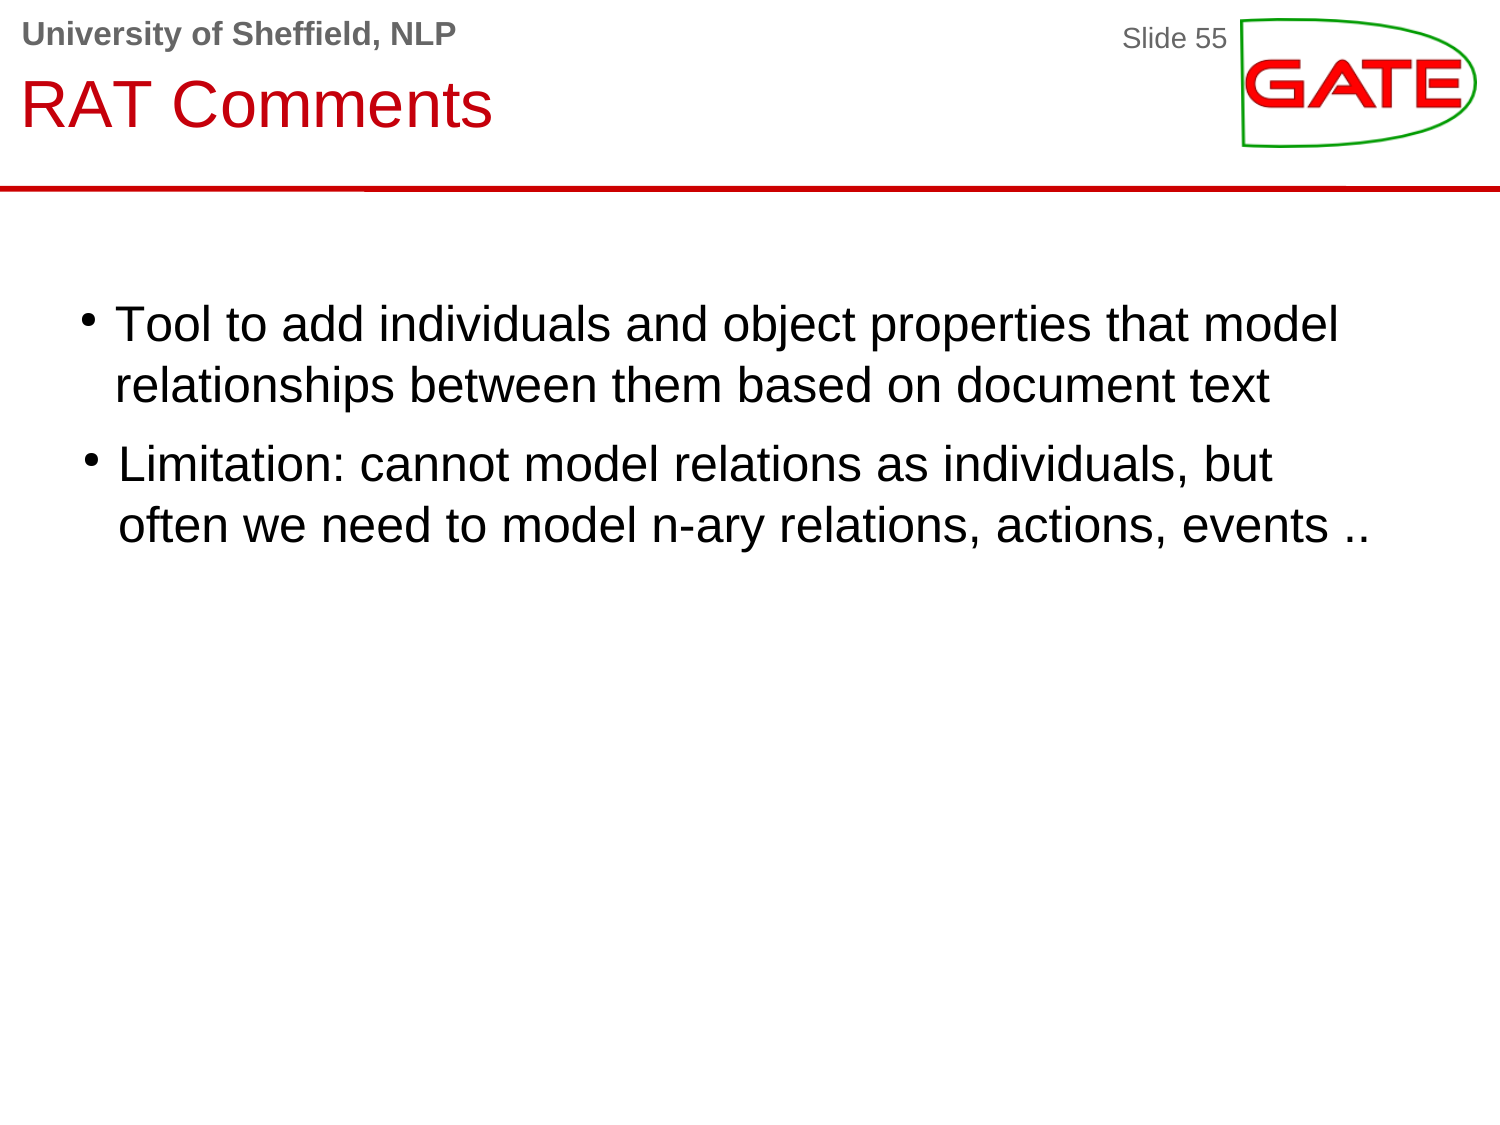

55
# RAT Comments
Tool to add individuals and object properties that model relationships between them based on document text
Limitation: cannot model relations as individuals, but
often we need to model n-ary relations, actions, events ..